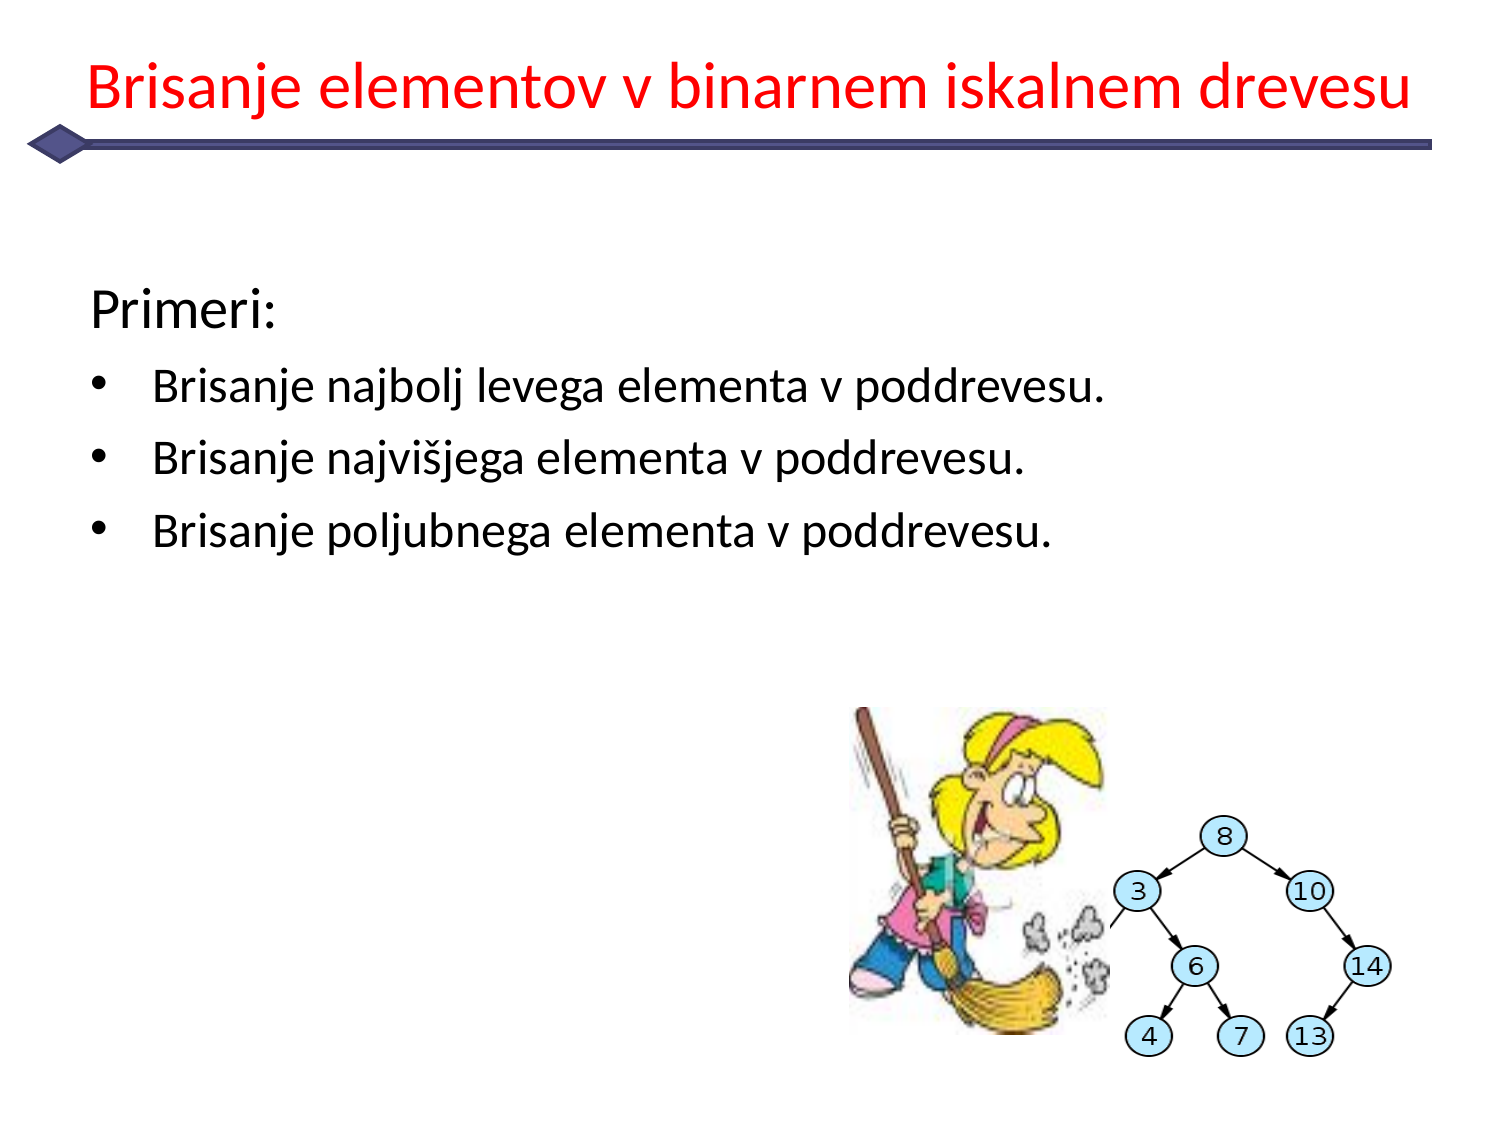

# Brisanje elementov v binarnem iskalnem drevesu
Primeri:
Brisanje najbolj levega elementa v poddrevesu.
Brisanje najvišjega elementa v poddrevesu.
Brisanje poljubnega elementa v poddrevesu.